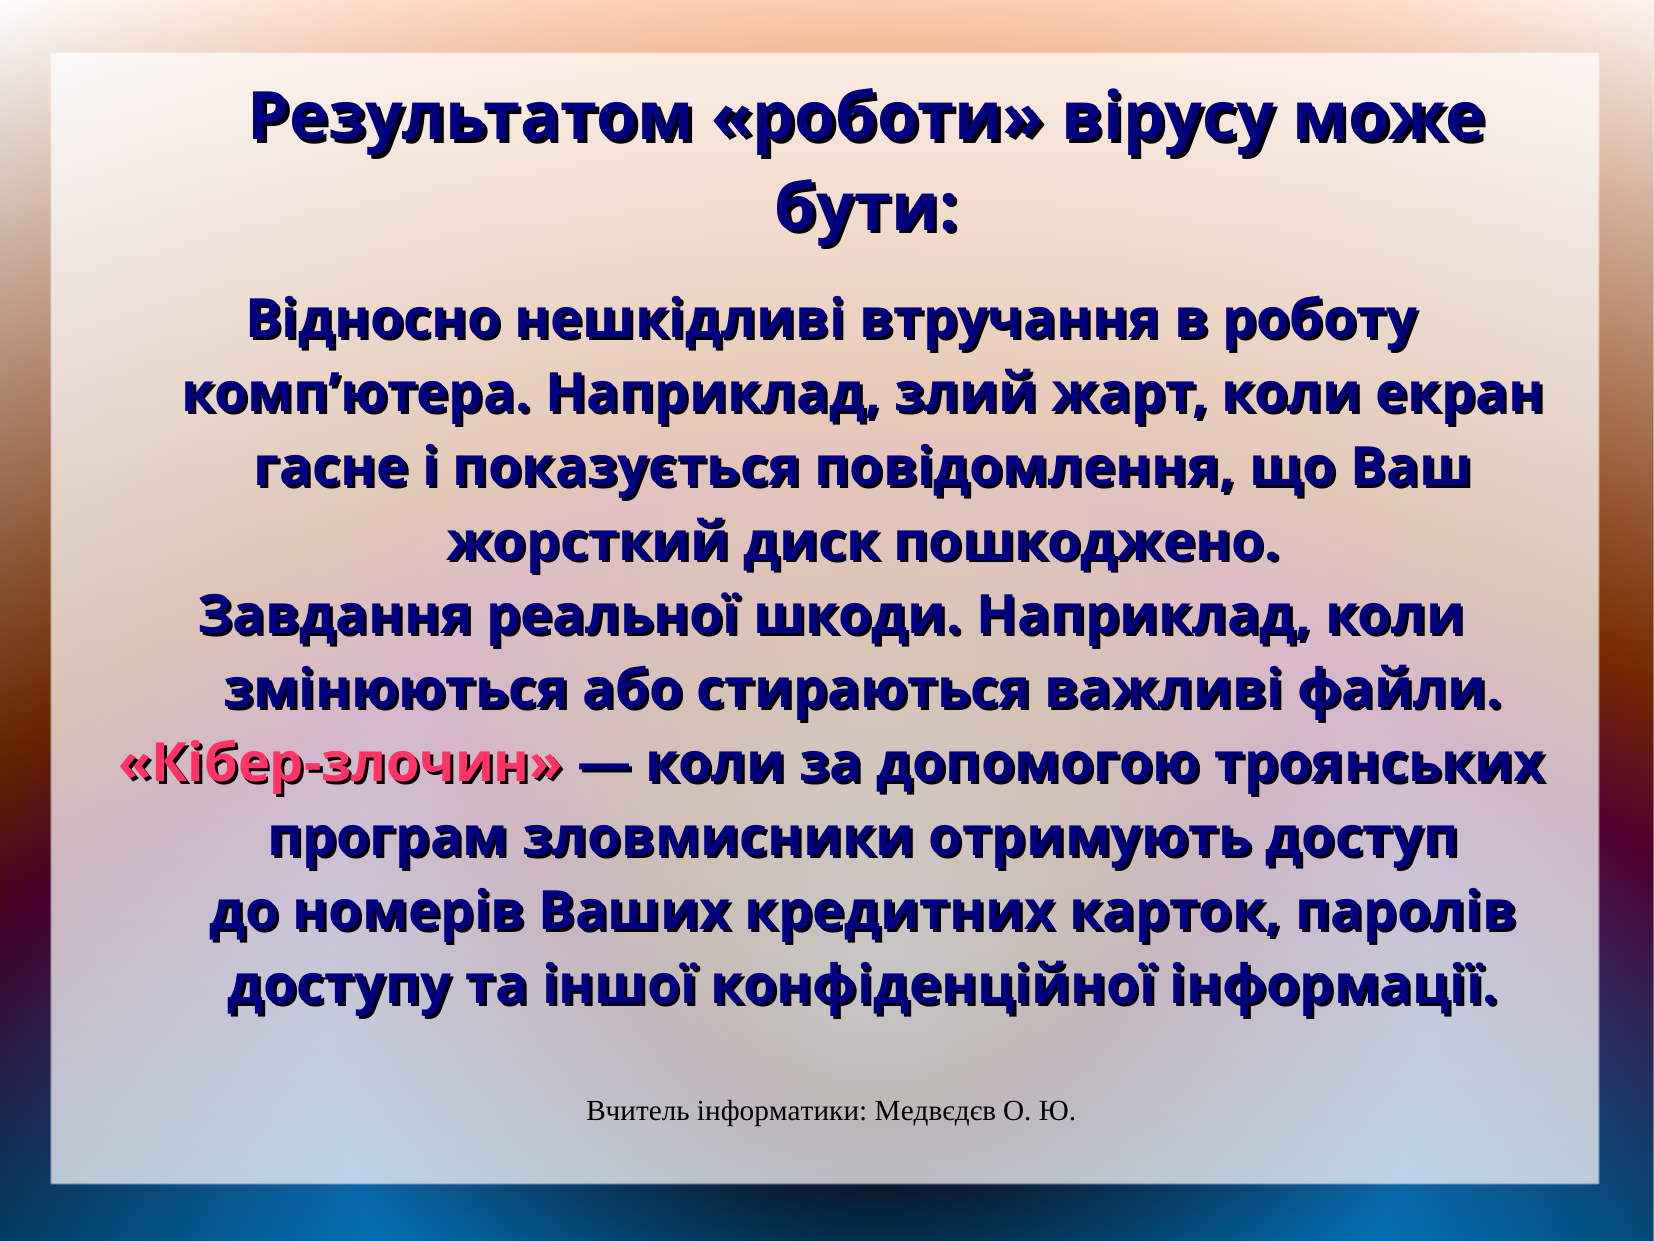

# Результатом «роботи» вірусу може бути:
Відносно нешкідливі втручання в роботу комп’ютера. Наприклад, злий жарт, коли екран гасне і показується повідомлення, що Ваш жорсткий диск пошкоджено.
Завдання реальної шкоди. Наприклад, коли змінюються або стираються важливі файли.
«Кібер-злочин» — коли за допомогою троянських програм зловмисники отримують доступ до номерів Ваших кредитних карток, паролів доступу та іншої конфіденційної інформації.
 Вчитель інформатики: Медвєдєв О. Ю.